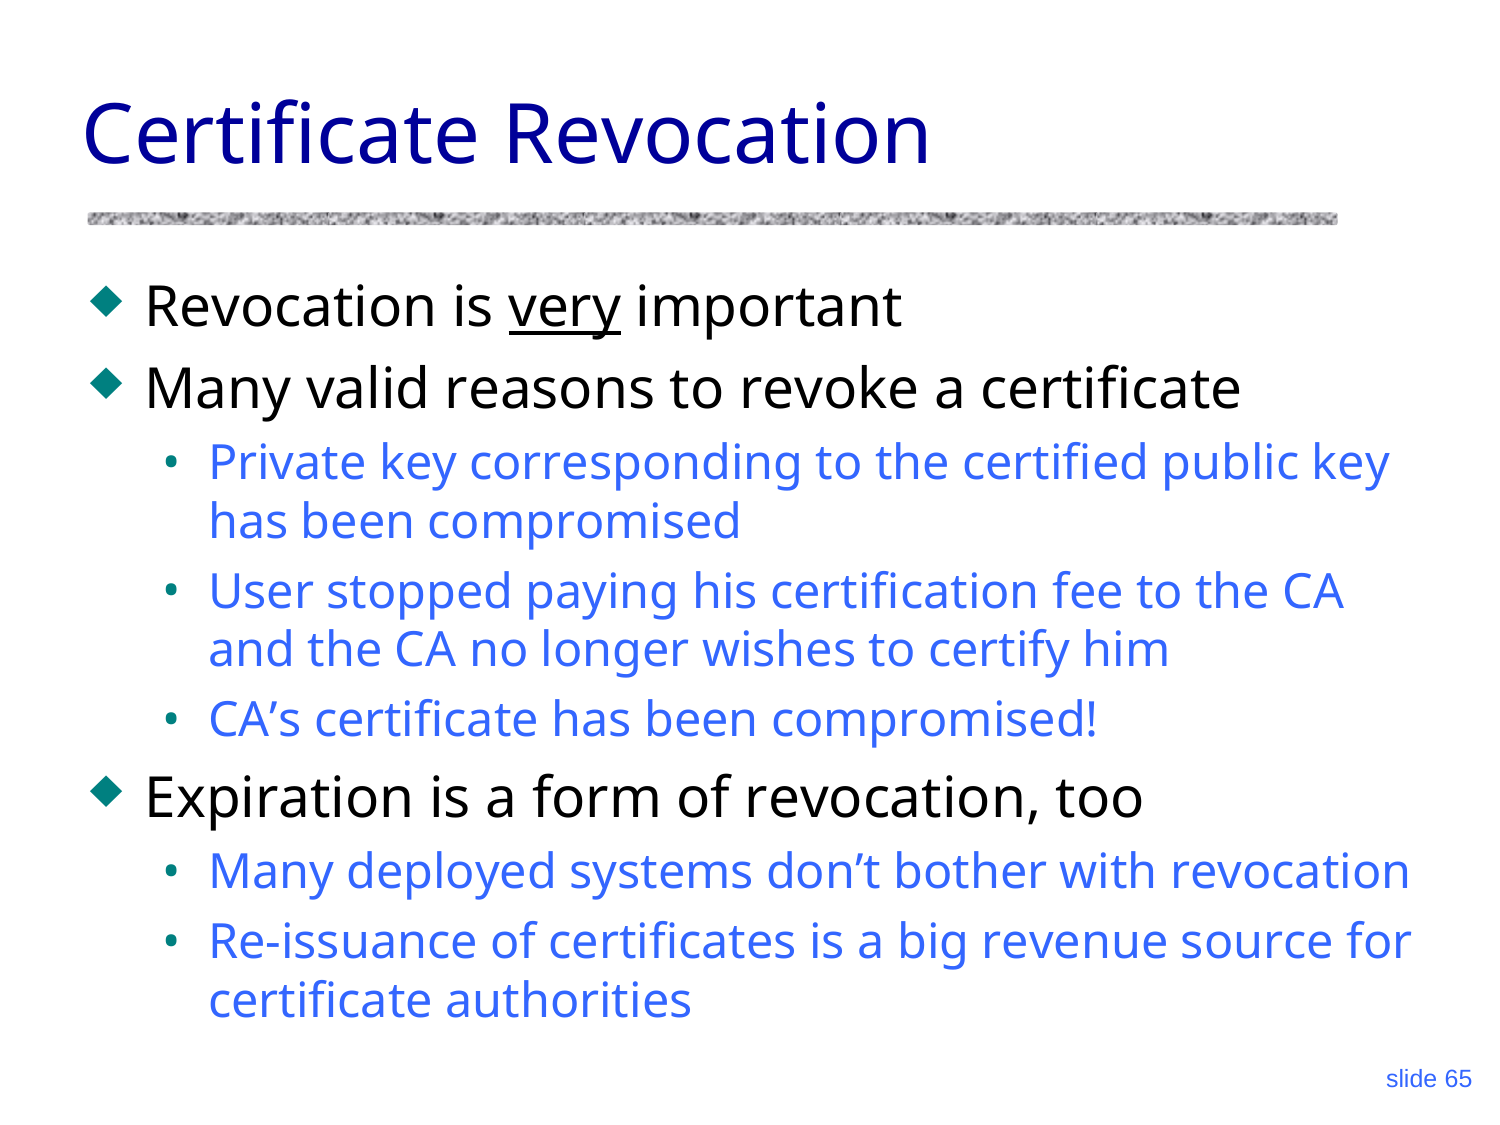

# Certificate Revocation
Revocation is very important
Many valid reasons to revoke a certificate
Private key corresponding to the certified public key has been compromised
User stopped paying his certification fee to the CA and the CA no longer wishes to certify him
CA’s certificate has been compromised!
Expiration is a form of revocation, too
Many deployed systems don’t bother with revocation
Re-issuance of certificates is a big revenue source for certificate authorities
slide